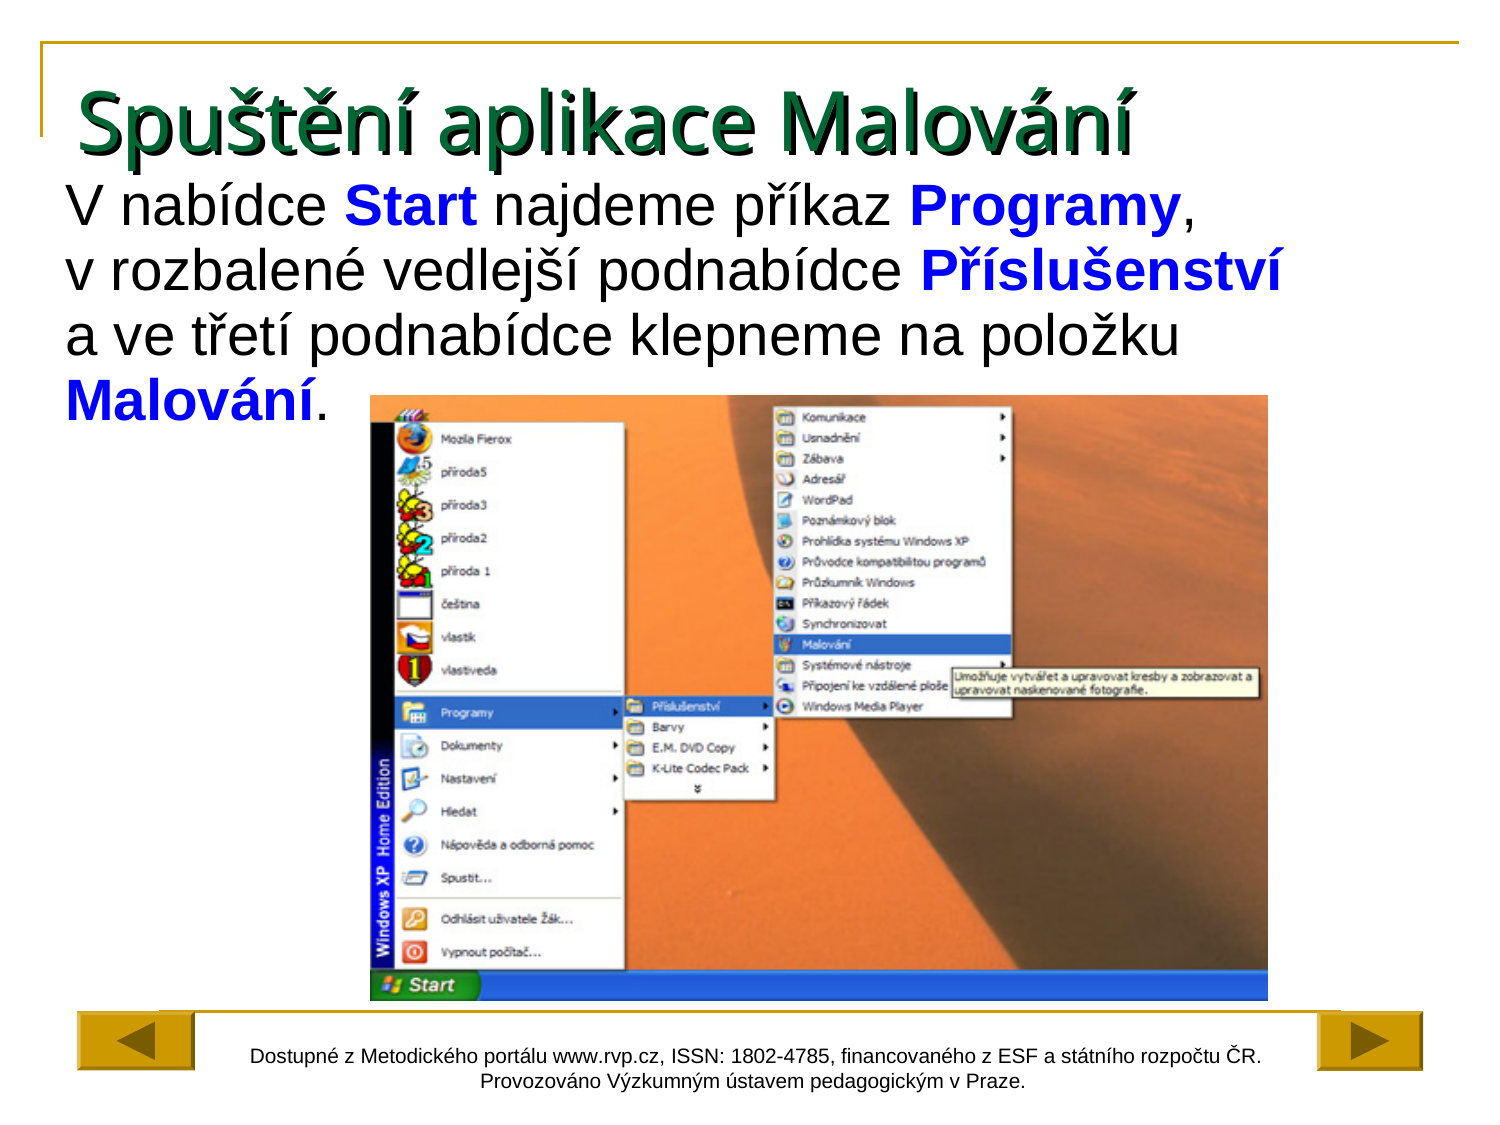

# Spuštění aplikace Malování
V nabídce Start najdeme příkaz Programy,
v rozbalené vedlejší podnabídce Příslušenství
a ve třetí podnabídce klepneme na položku Malování.